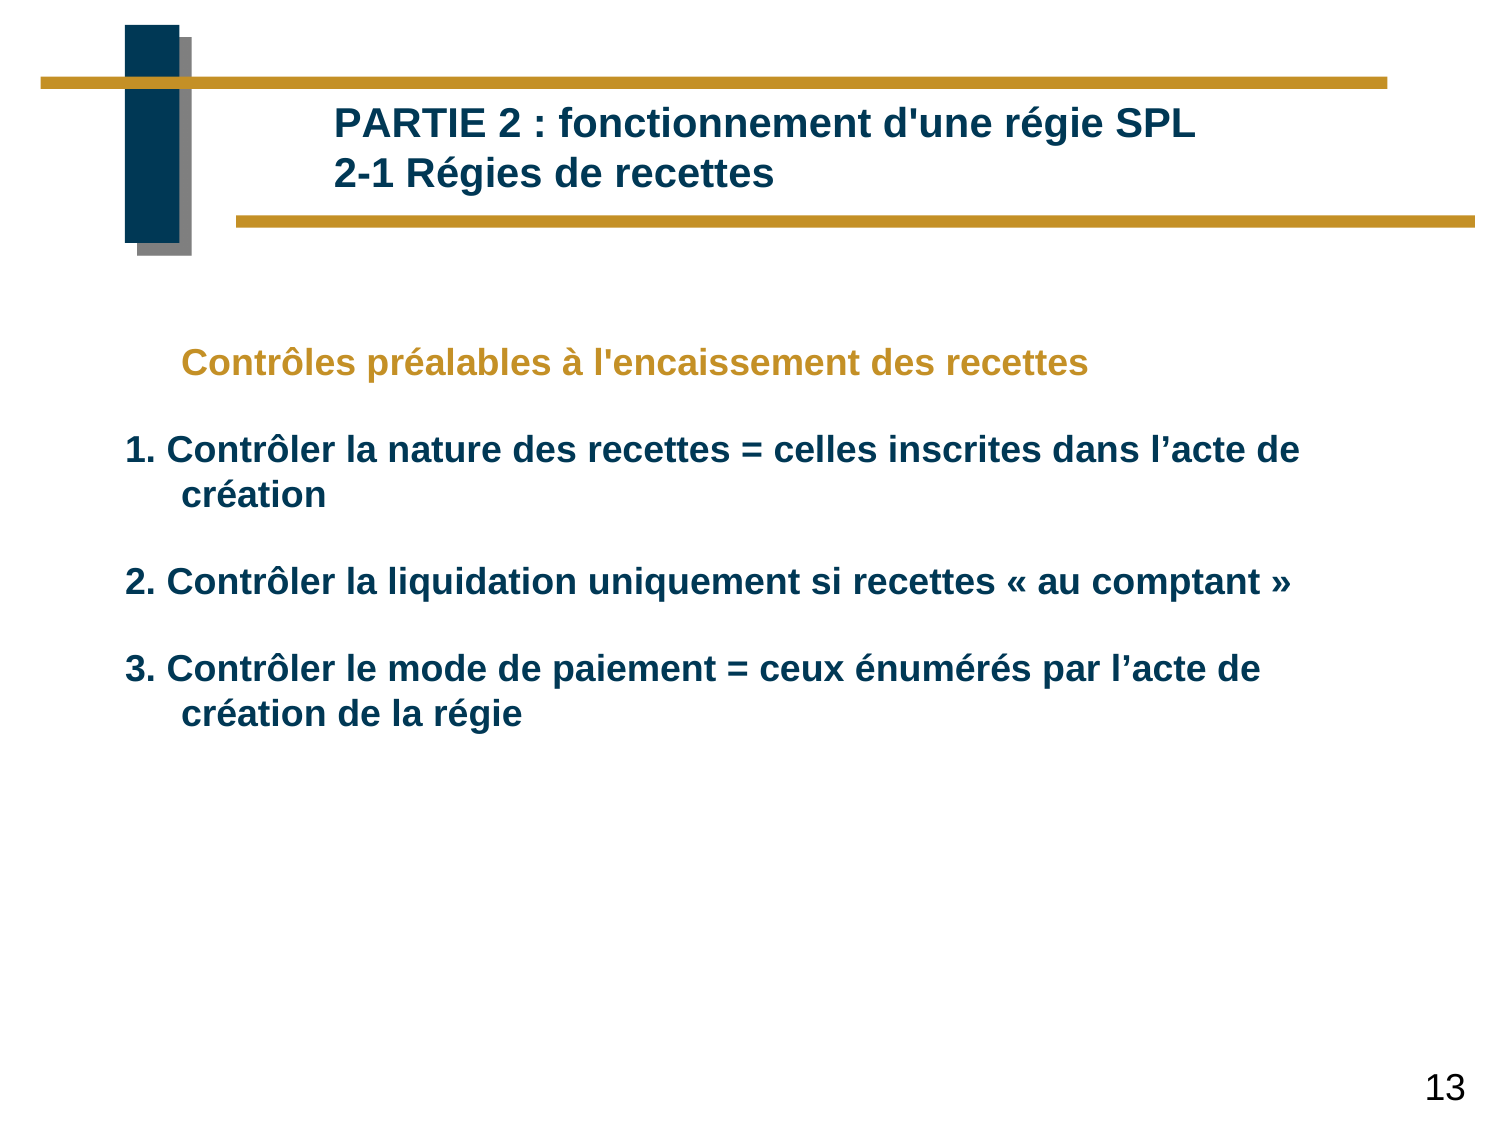

#
PARTIE 2 : fonctionnement d'une régie SPL
2-1 Régies de recettes
Contrôles préalables à l'encaissement des recettes
1. Contrôler la nature des recettes = celles inscrites dans l’acte de création
2. Contrôler la liquidation uniquement si recettes « au comptant »
3. Contrôler le mode de paiement = ceux énumérés par l’acte de création de la régie
 13